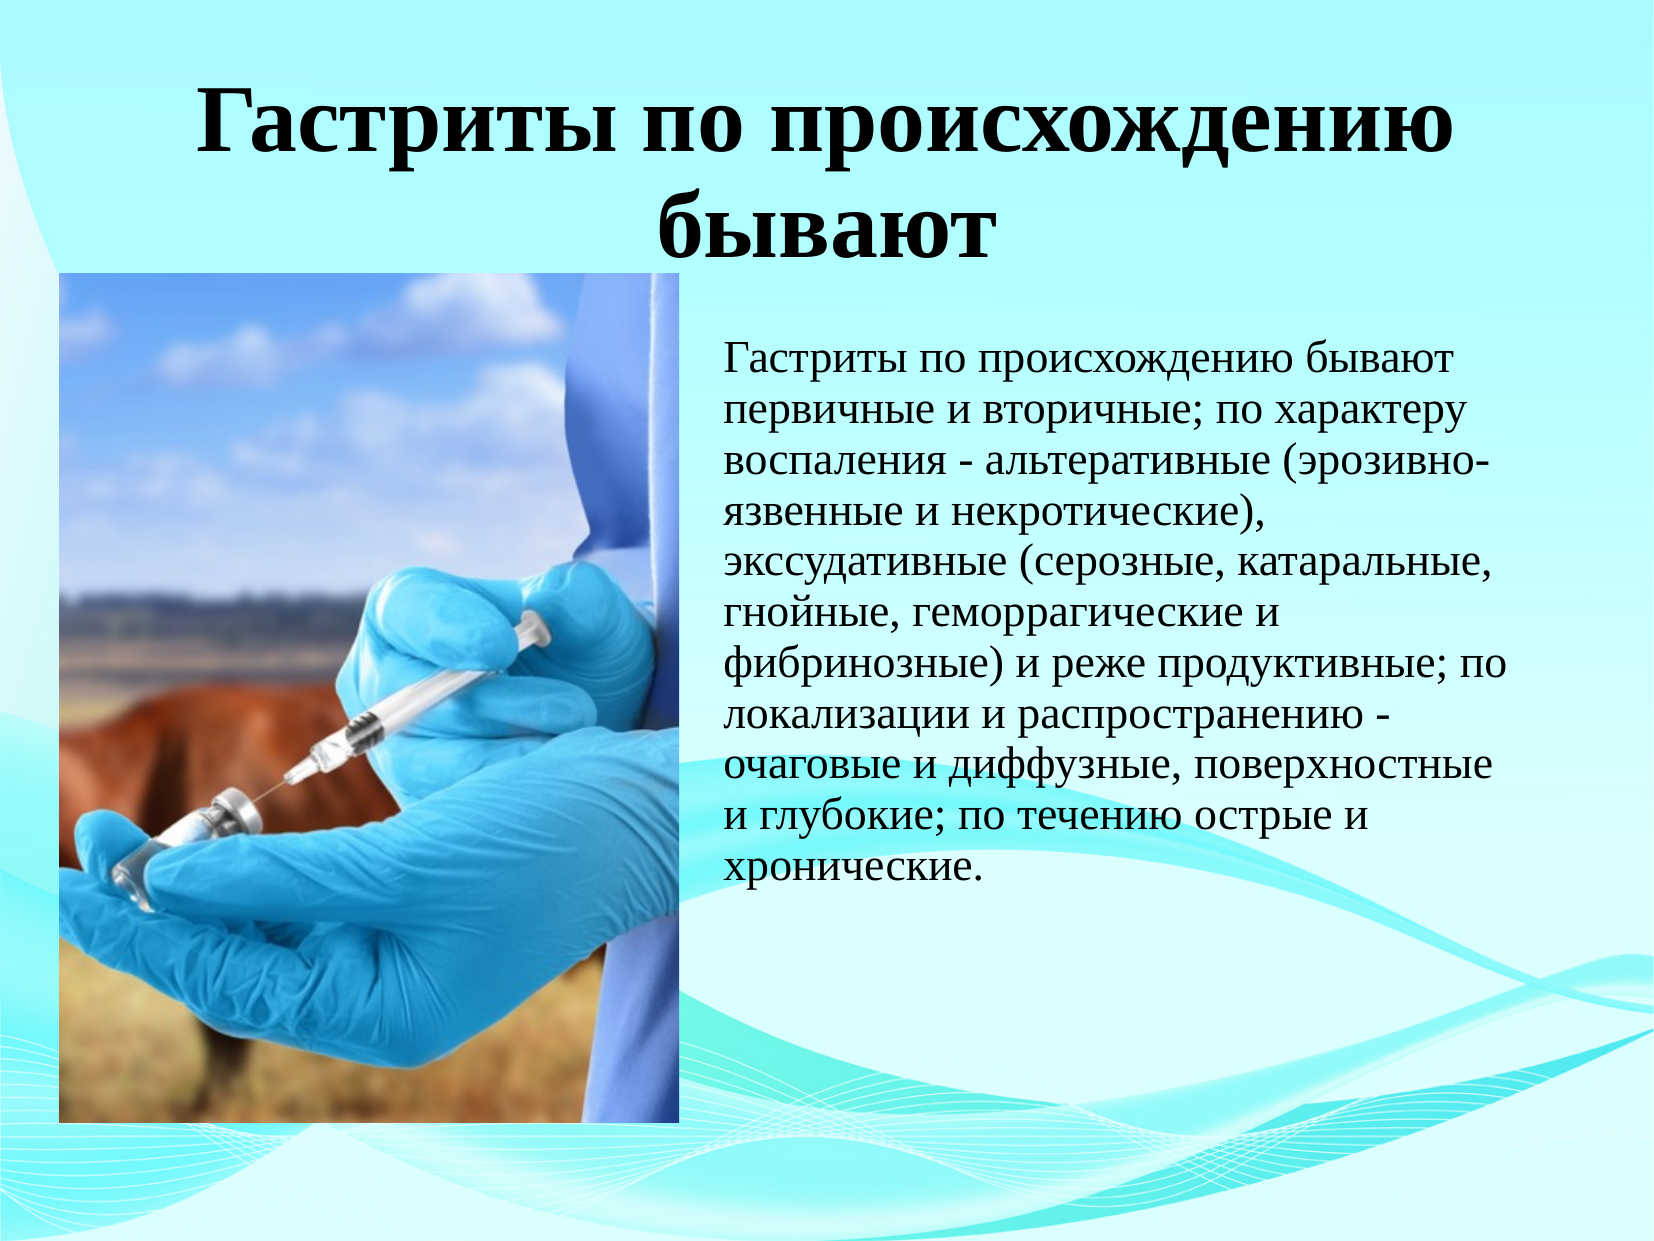

Гастриты по происхождению бывают
Гастриты по происхождению бывают первичные и вторичные; по характеру воспаления - альтеративные (эрозивно-язвенные и некротические), экссудативные (серозные, катаральные, гнойные, геморрагические и фибринозные) и реже продуктивные; по локализации и распространению - очаговые и диффузные, поверхностные и глубокие; по течению острые и хронические.